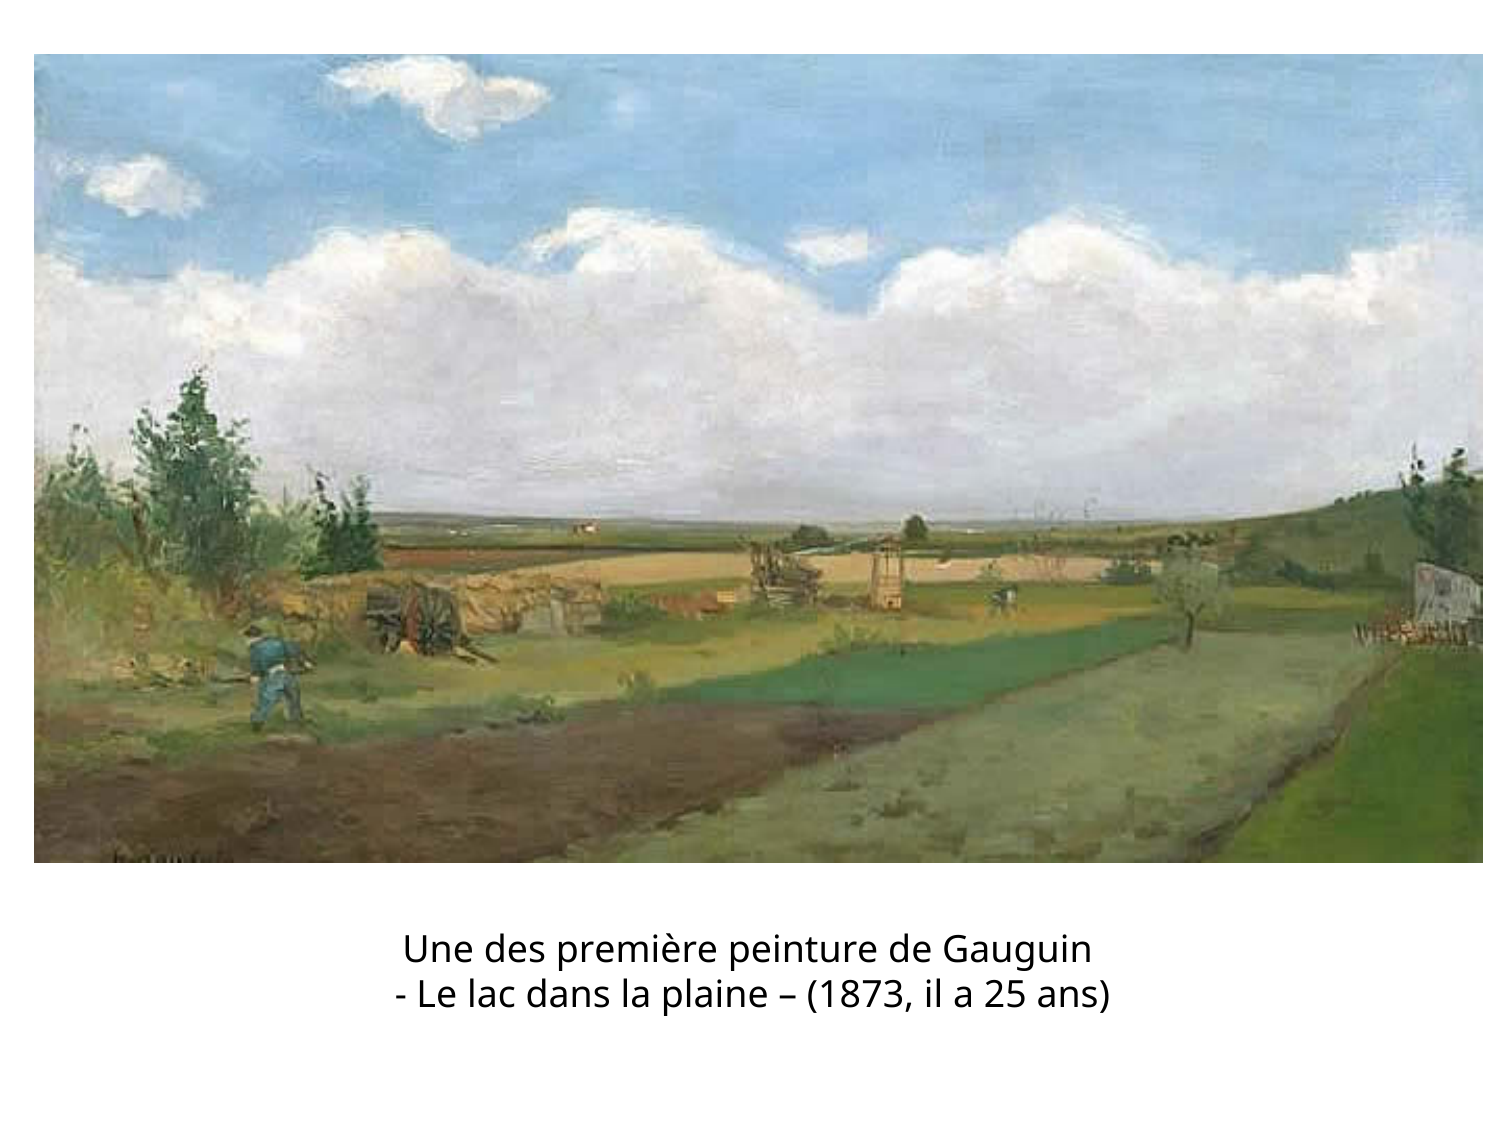

Une des première peinture de Gauguin
 - Le lac dans la plaine – (1873, il a 25 ans)